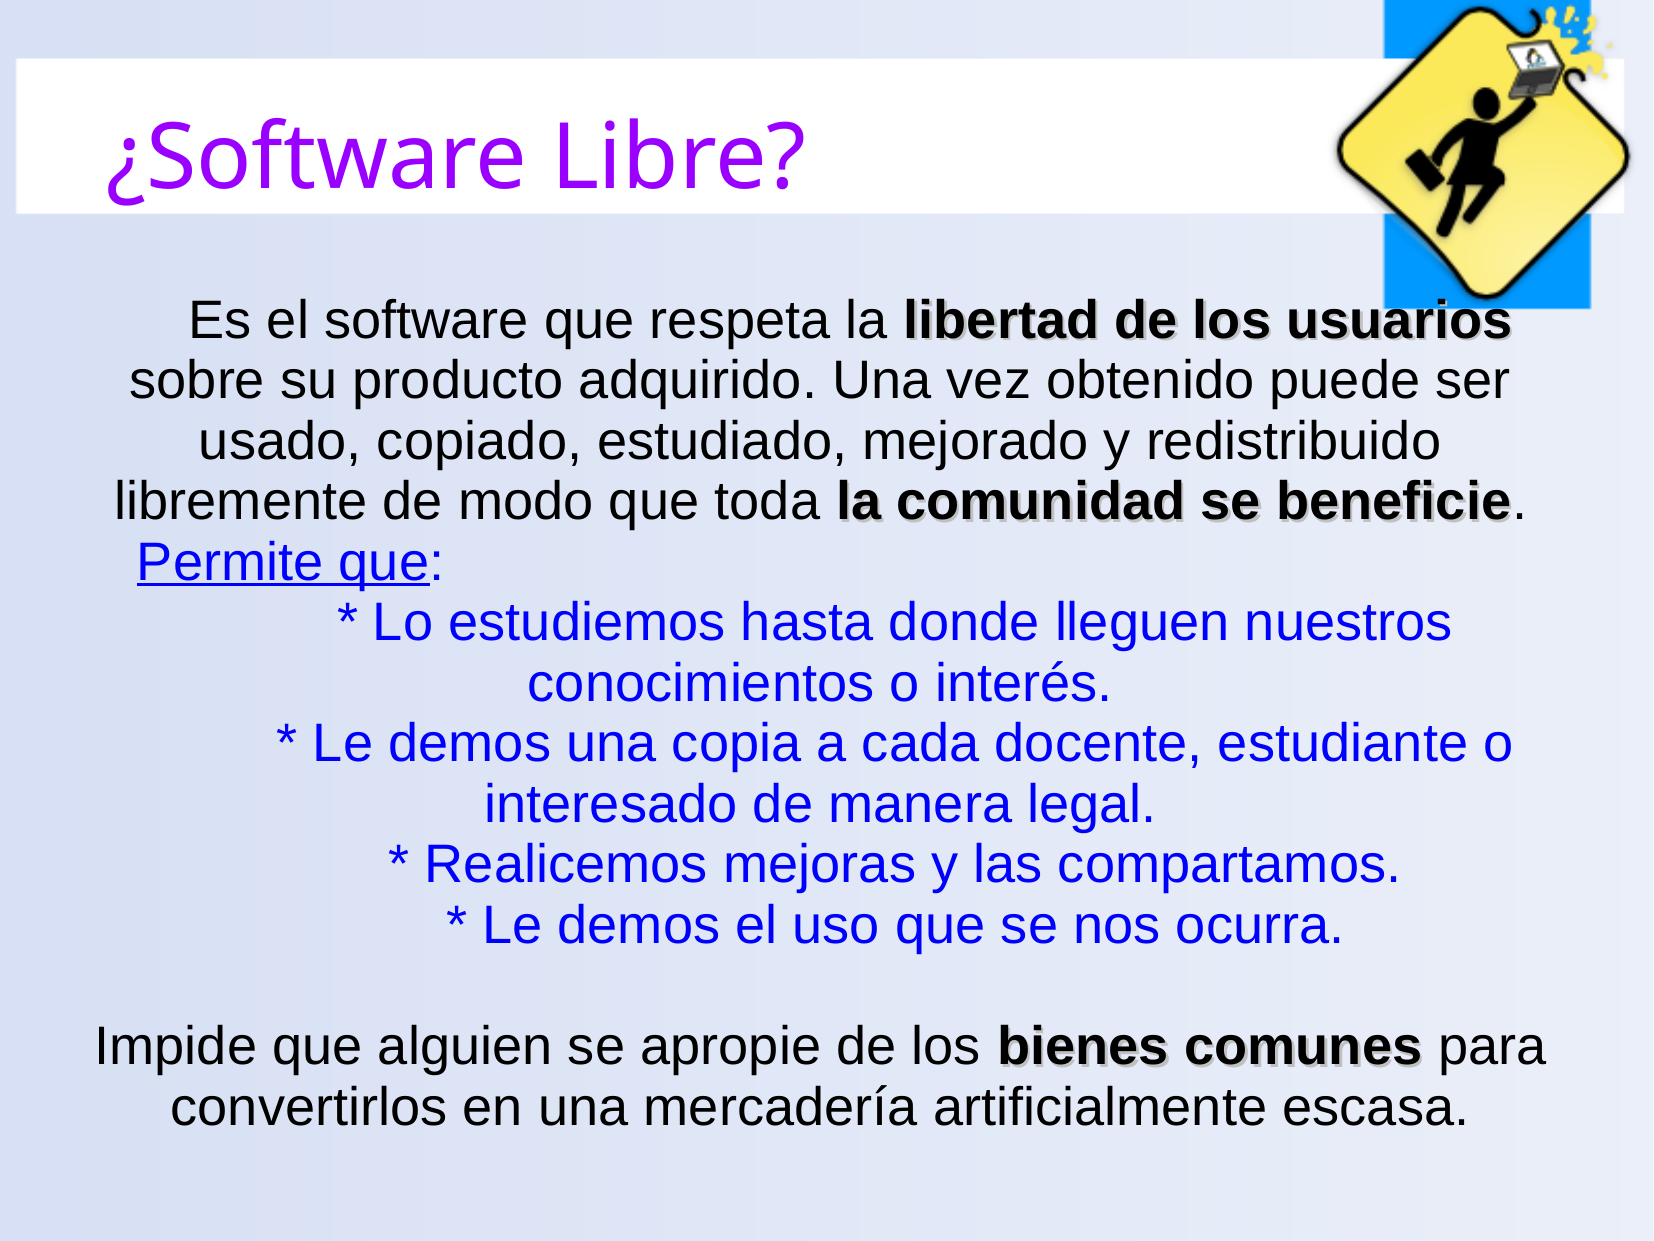

# ¿Software Libre?
 Es el software que respeta la libertad de los usuarios sobre su producto adquirido. Una vez obtenido puede ser usado, copiado, estudiado, mejorado y redistribuido libremente de modo que toda la comunidad se beneficie.
 Permite que:
 * Lo estudiemos hasta donde lleguen nuestros conocimientos o interés.
 * Le demos una copia a cada docente, estudiante o interesado de manera legal.
 * Realicemos mejoras y las compartamos.
 * Le demos el uso que se nos ocurra.
Impide que alguien se apropie de los bienes comunes para convertirlos en una mercadería artificialmente escasa.